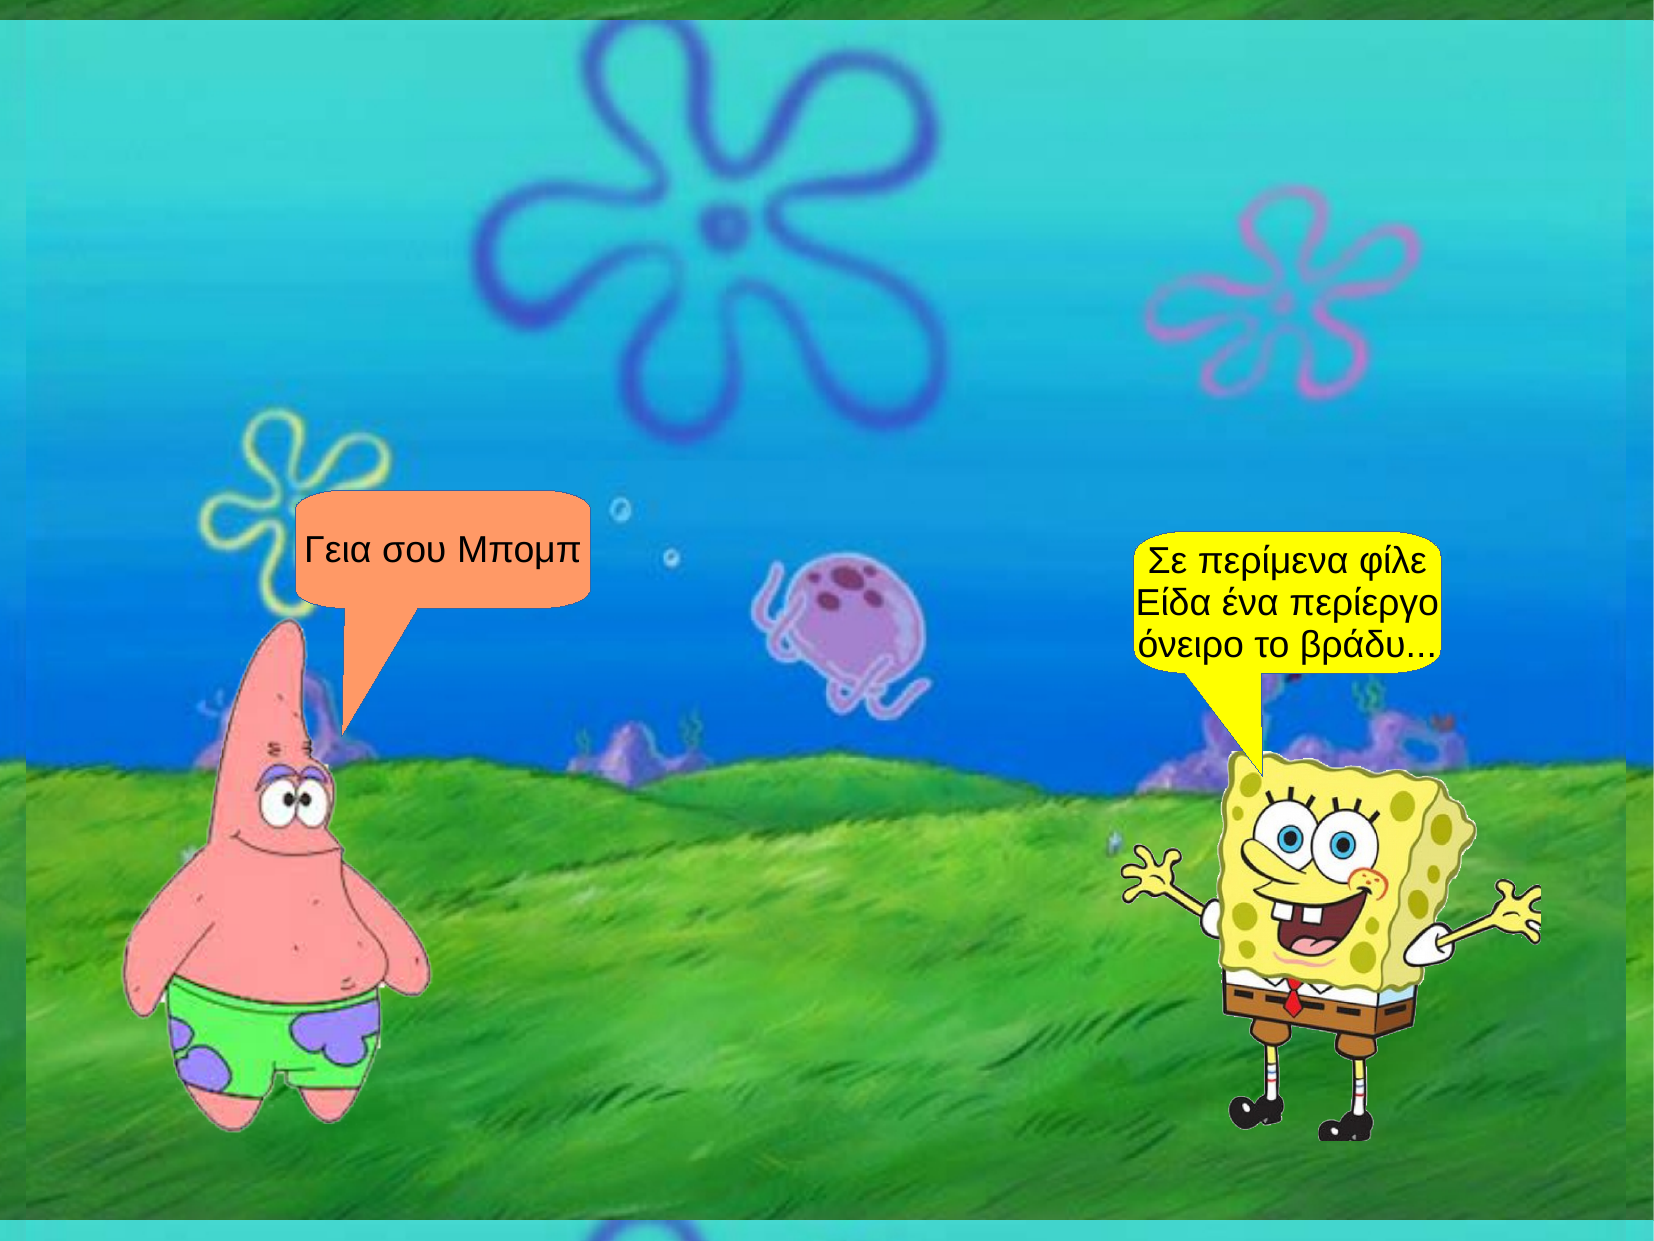

Γεια σου Μπομπ
Σε περίμενα φίλε
Είδα ένα περίεργο
όνειρο το βράδυ...
Που είναι
ο Πάτρικ σήμερα;